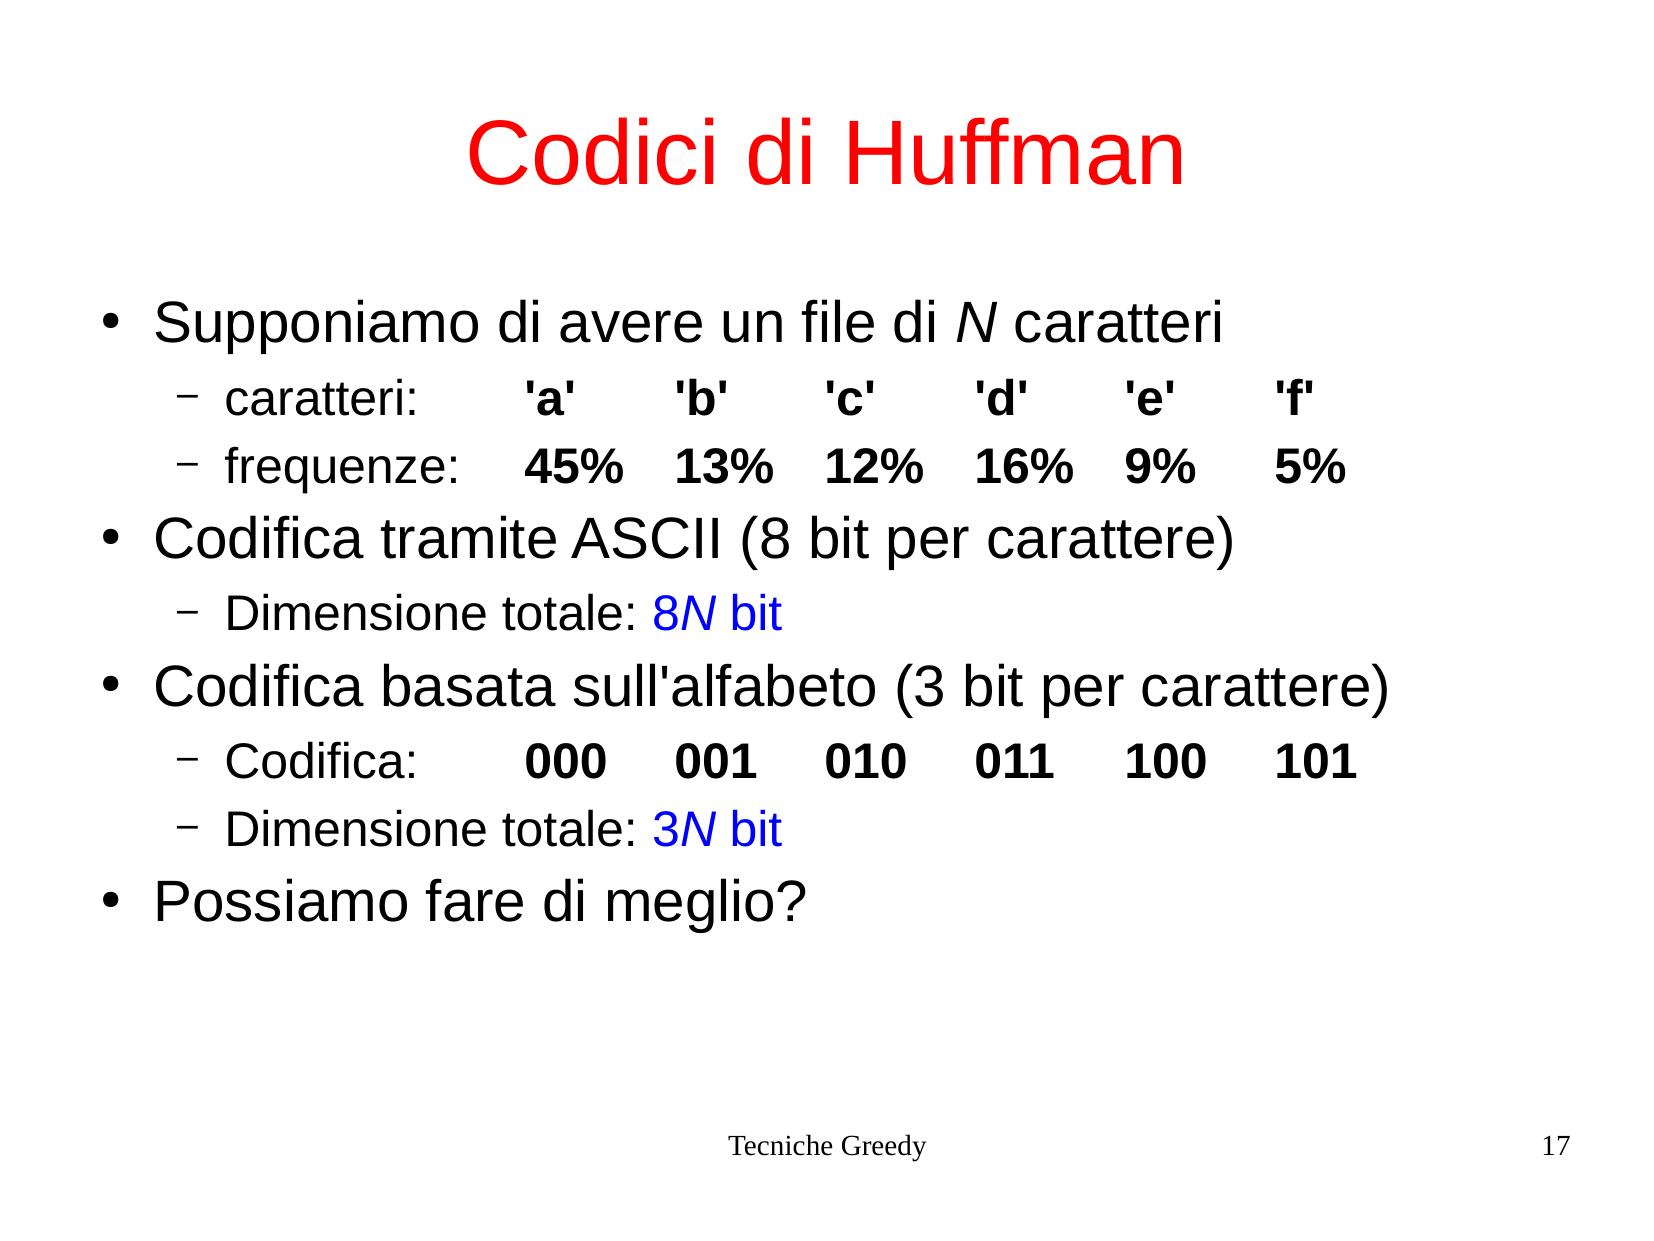

# Codici di Huffman
Supponiamo di avere un file di N caratteri
caratteri: 		'a'		'b'		'c'		'd' 		'e'		'f'
frequenze:	45%	13%	12%	16%	9%		5%
Codifica tramite ASCII (8 bit per carattere)
Dimensione totale: 8N bit
Codifica basata sull'alfabeto (3 bit per carattere)
Codifica:		000	001	010	011	100	101
Dimensione totale: 3N bit
Possiamo fare di meglio?
Tecniche Greedy
17